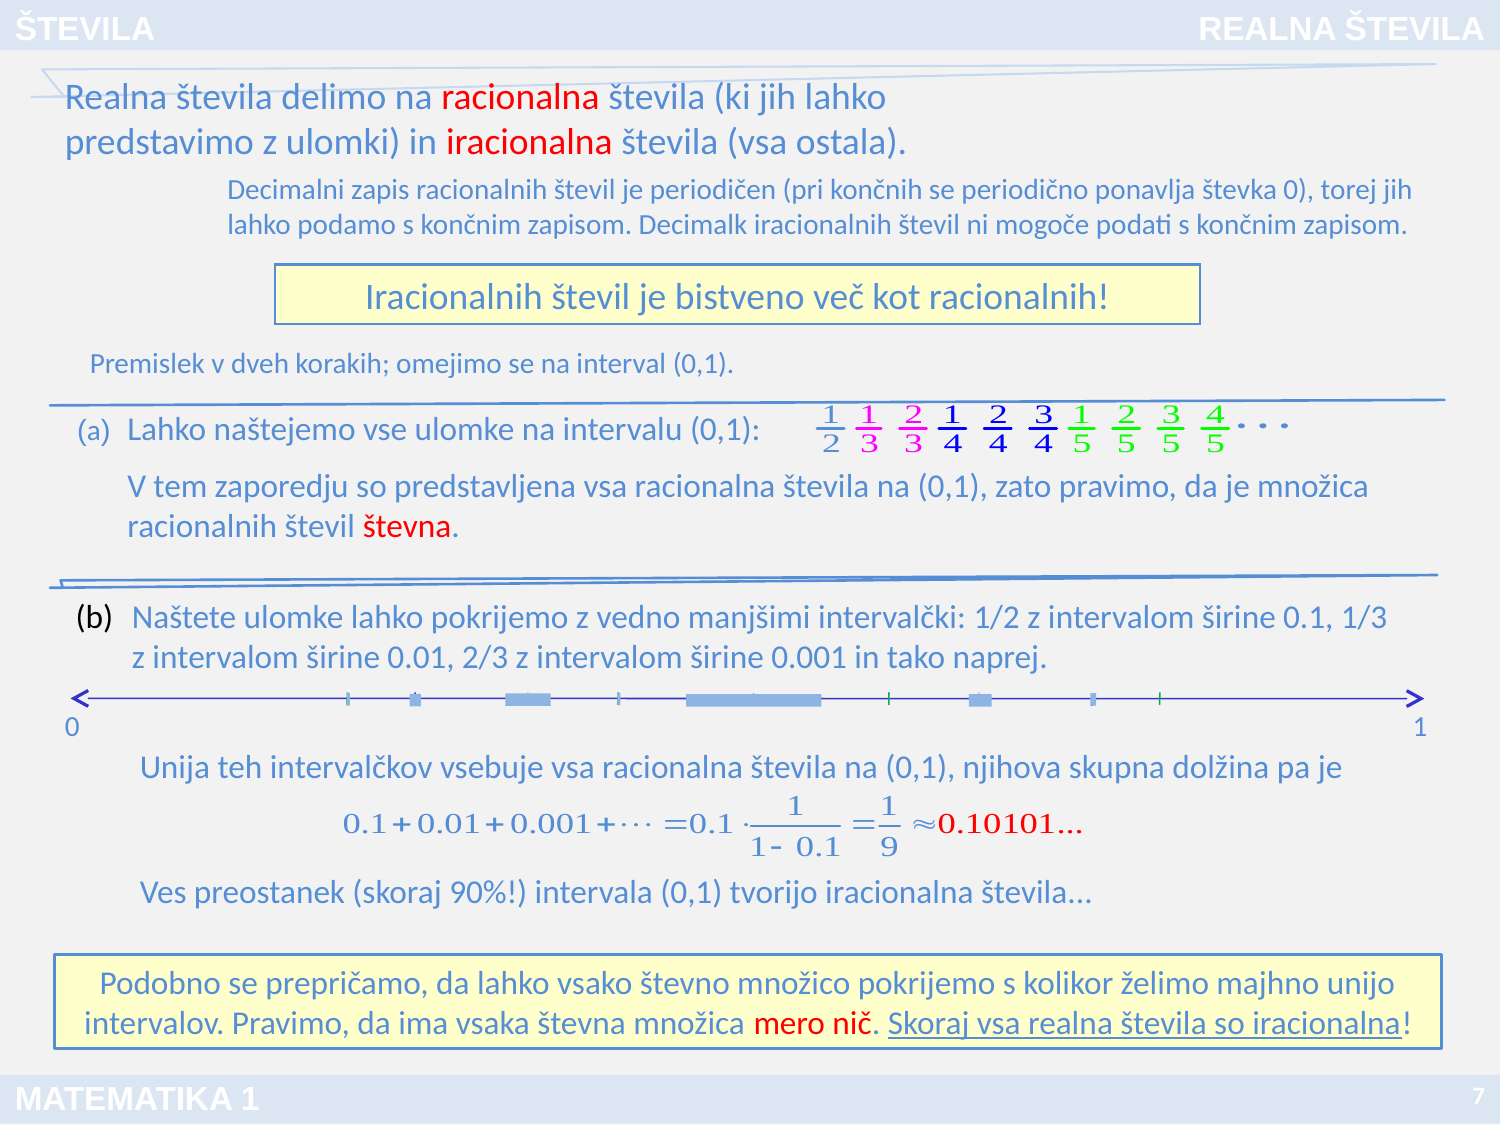

ŠTEVILA
REALNA ŠTEVILA
Realna števila delimo na racionalna števila (ki jih lahko predstavimo z ulomki) in iracionalna števila (vsa ostala).
Decimalni zapis racionalnih števil je periodičen (pri končnih se periodično ponavlja števka 0), torej jih lahko podamo s končnim zapisom. Decimalk iracionalnih števil ni mogoče podati s končnim zapisom.
Iracionalnih števil je bistveno več kot racionalnih!
Premislek v dveh korakih; omejimo se na interval (0,1).
(a) Lahko naštejemo vse ulomke na intervalu (0,1):
V tem zaporedju so predstavljena vsa racionalna števila na (0,1), zato pravimo, da je množica racionalnih števil števna.
Naštete ulomke lahko pokrijemo z vedno manjšimi intervalčki: 1/2 z intervalom širine 0.1, 1/3 z intervalom širine 0.01, 2/3 z intervalom širine 0.001 in tako naprej.
0
1
Unija teh intervalčkov vsebuje vsa racionalna števila na (0,1), njihova skupna dolžina pa je
Ves preostanek (skoraj 90%!) intervala (0,1) tvorijo iracionalna števila...
Podobno se prepričamo, da lahko vsako števno množico pokrijemo s kolikor želimo majhno unijo intervalov. Pravimo, da ima vsaka števna množica mero nič. Skoraj vsa realna števila so iracionalna!
MATEMATIKA 1